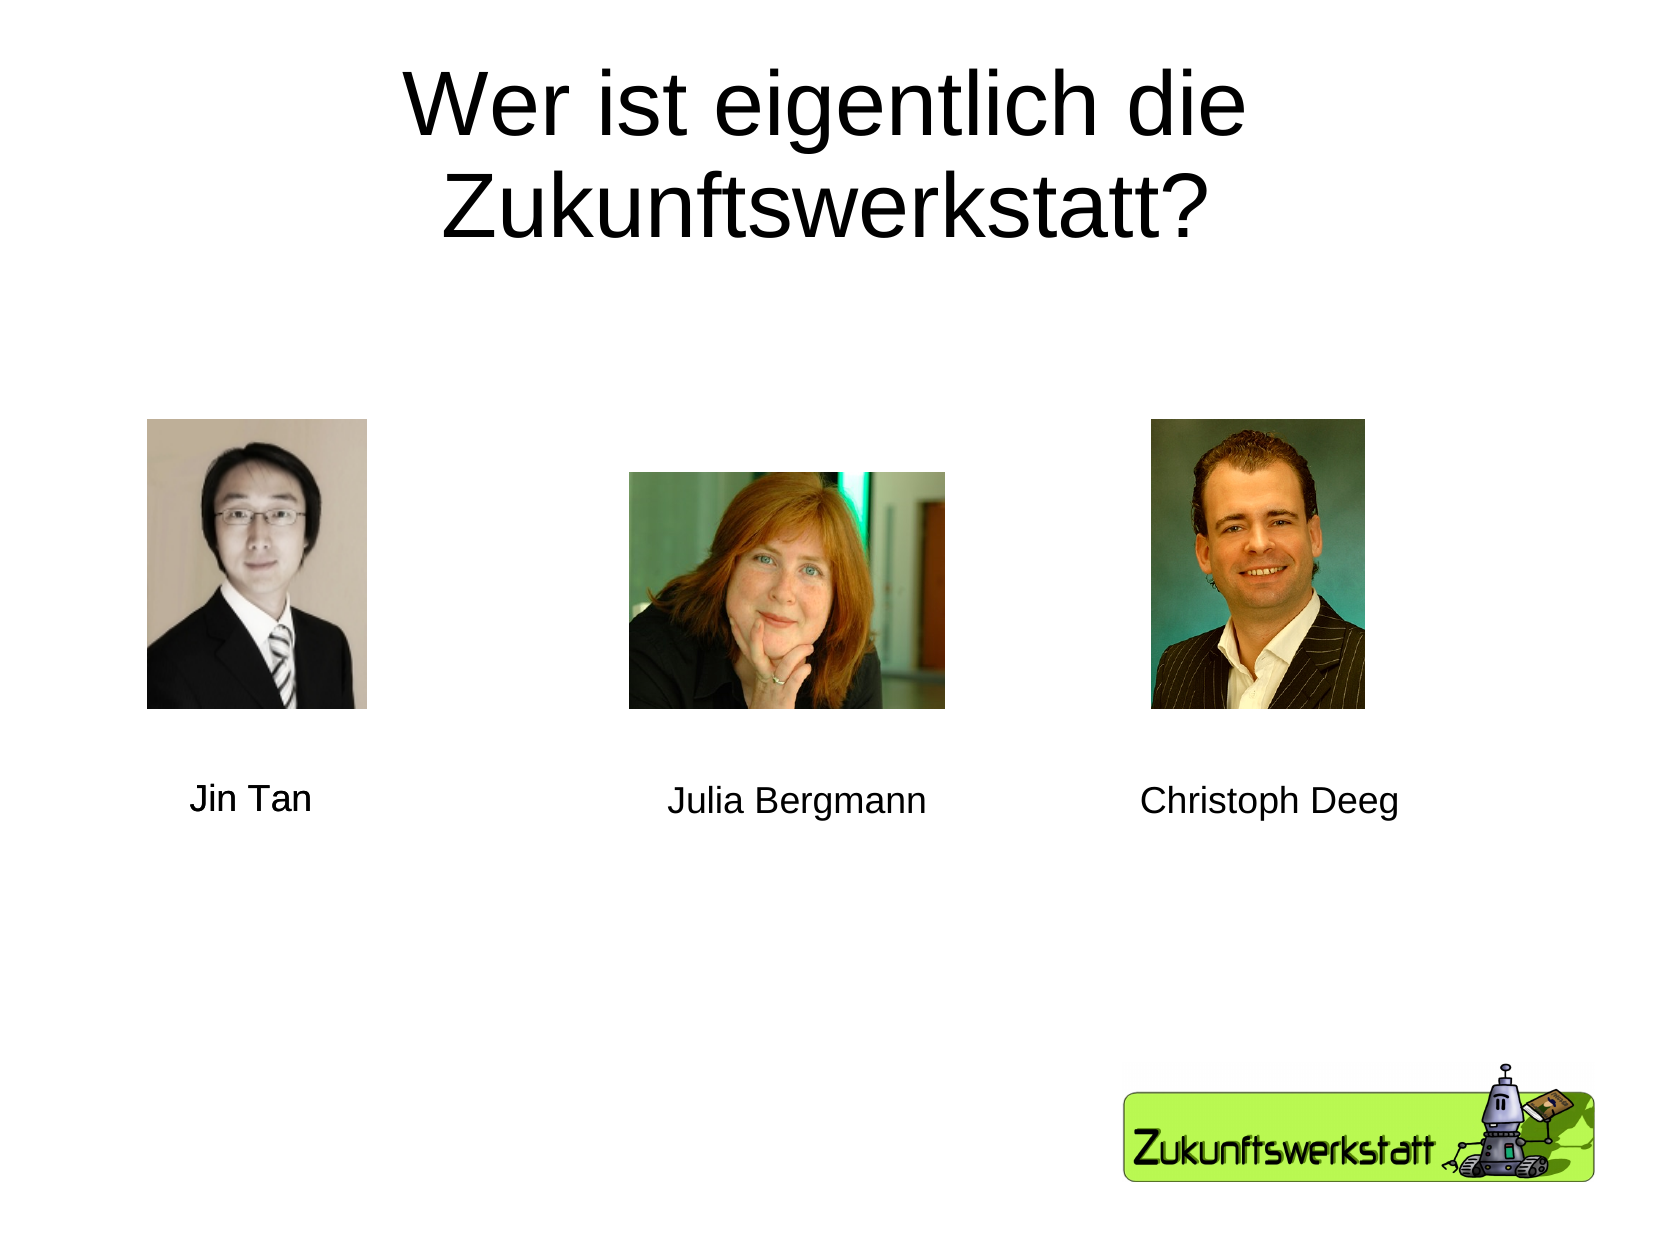

Wer ist eigentlich die Zukunftswerkstatt?
Jin Tan
Jin Tan
Julia Bergmann
Christoph Deeg